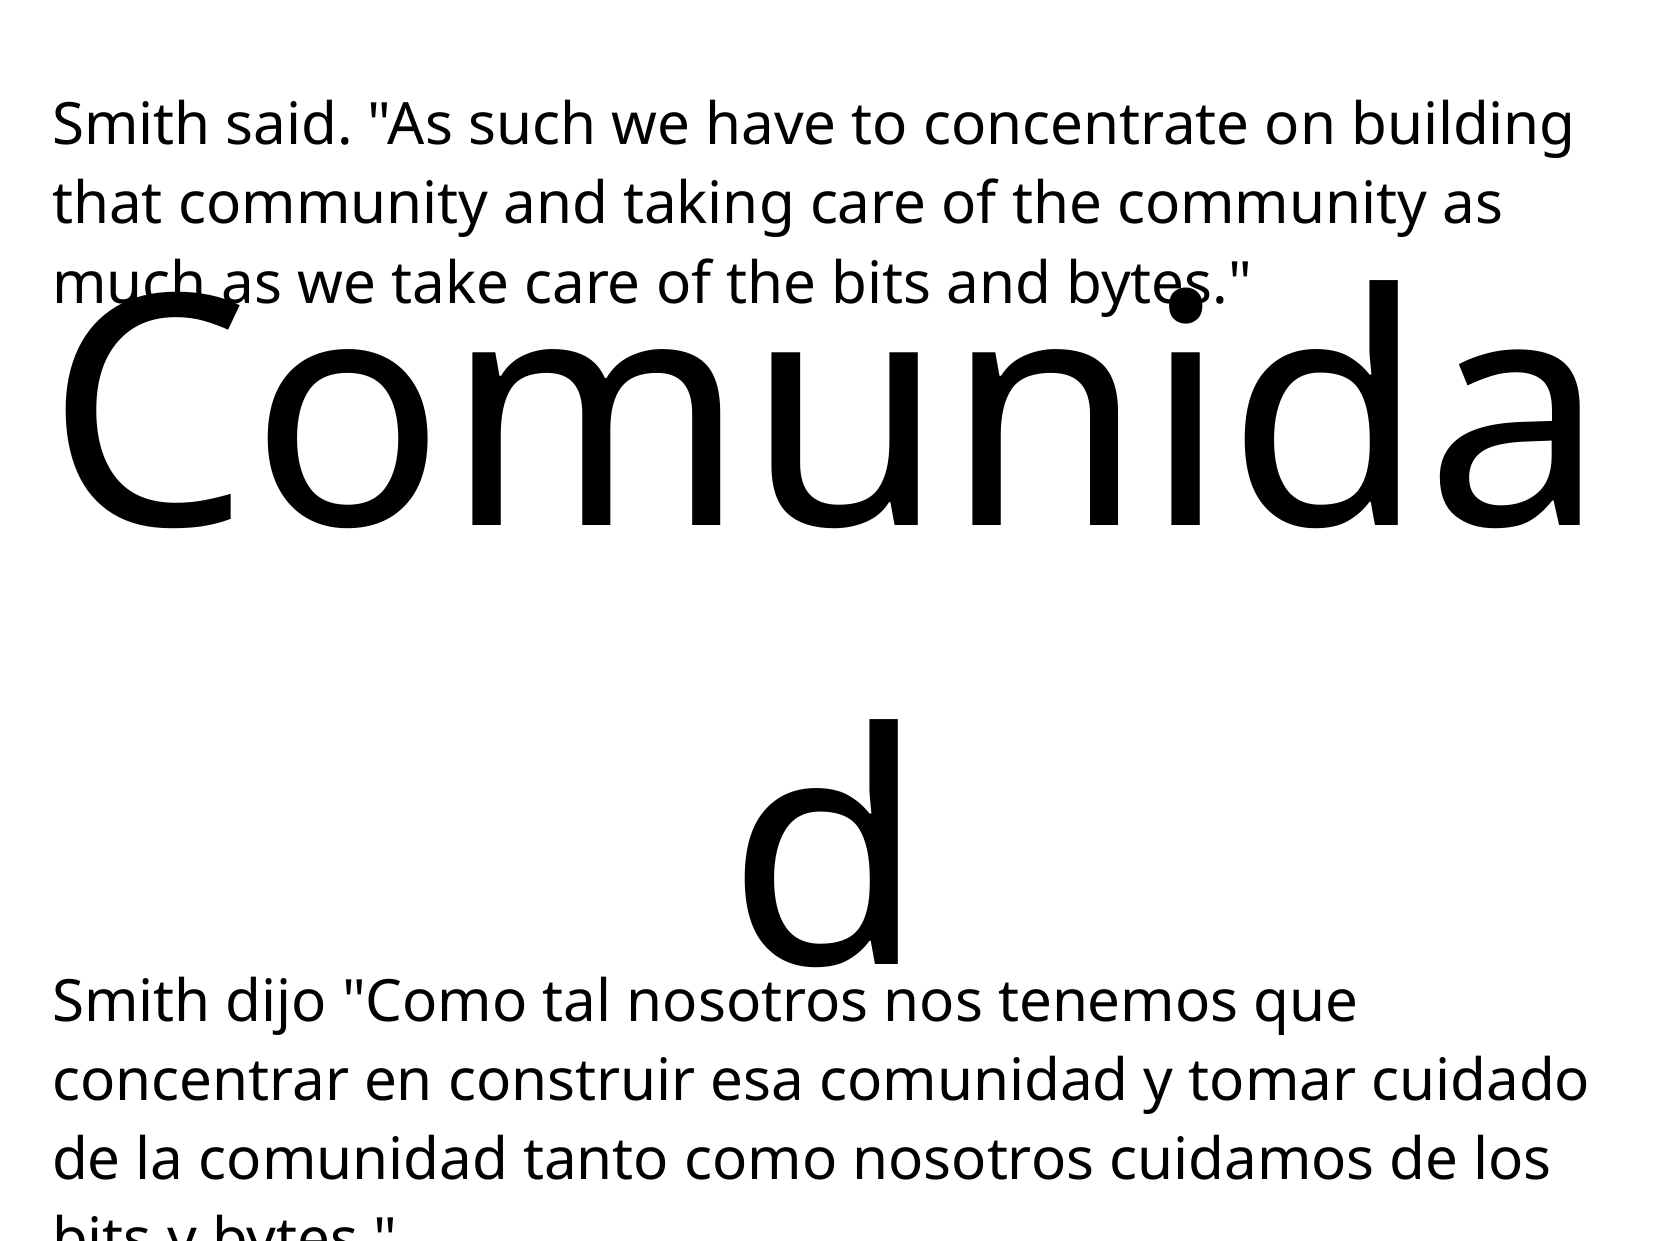

Smith said. "As such we have to concentrate on building that community and taking care of the community as much as we take care of the bits and bytes."
# Comunidad
Smith dijo "Como tal nosotros nos tenemos que concentrar en construir esa comunidad y tomar cuidado de la comunidad tanto como nosotros cuidamos de los bits y bytes."